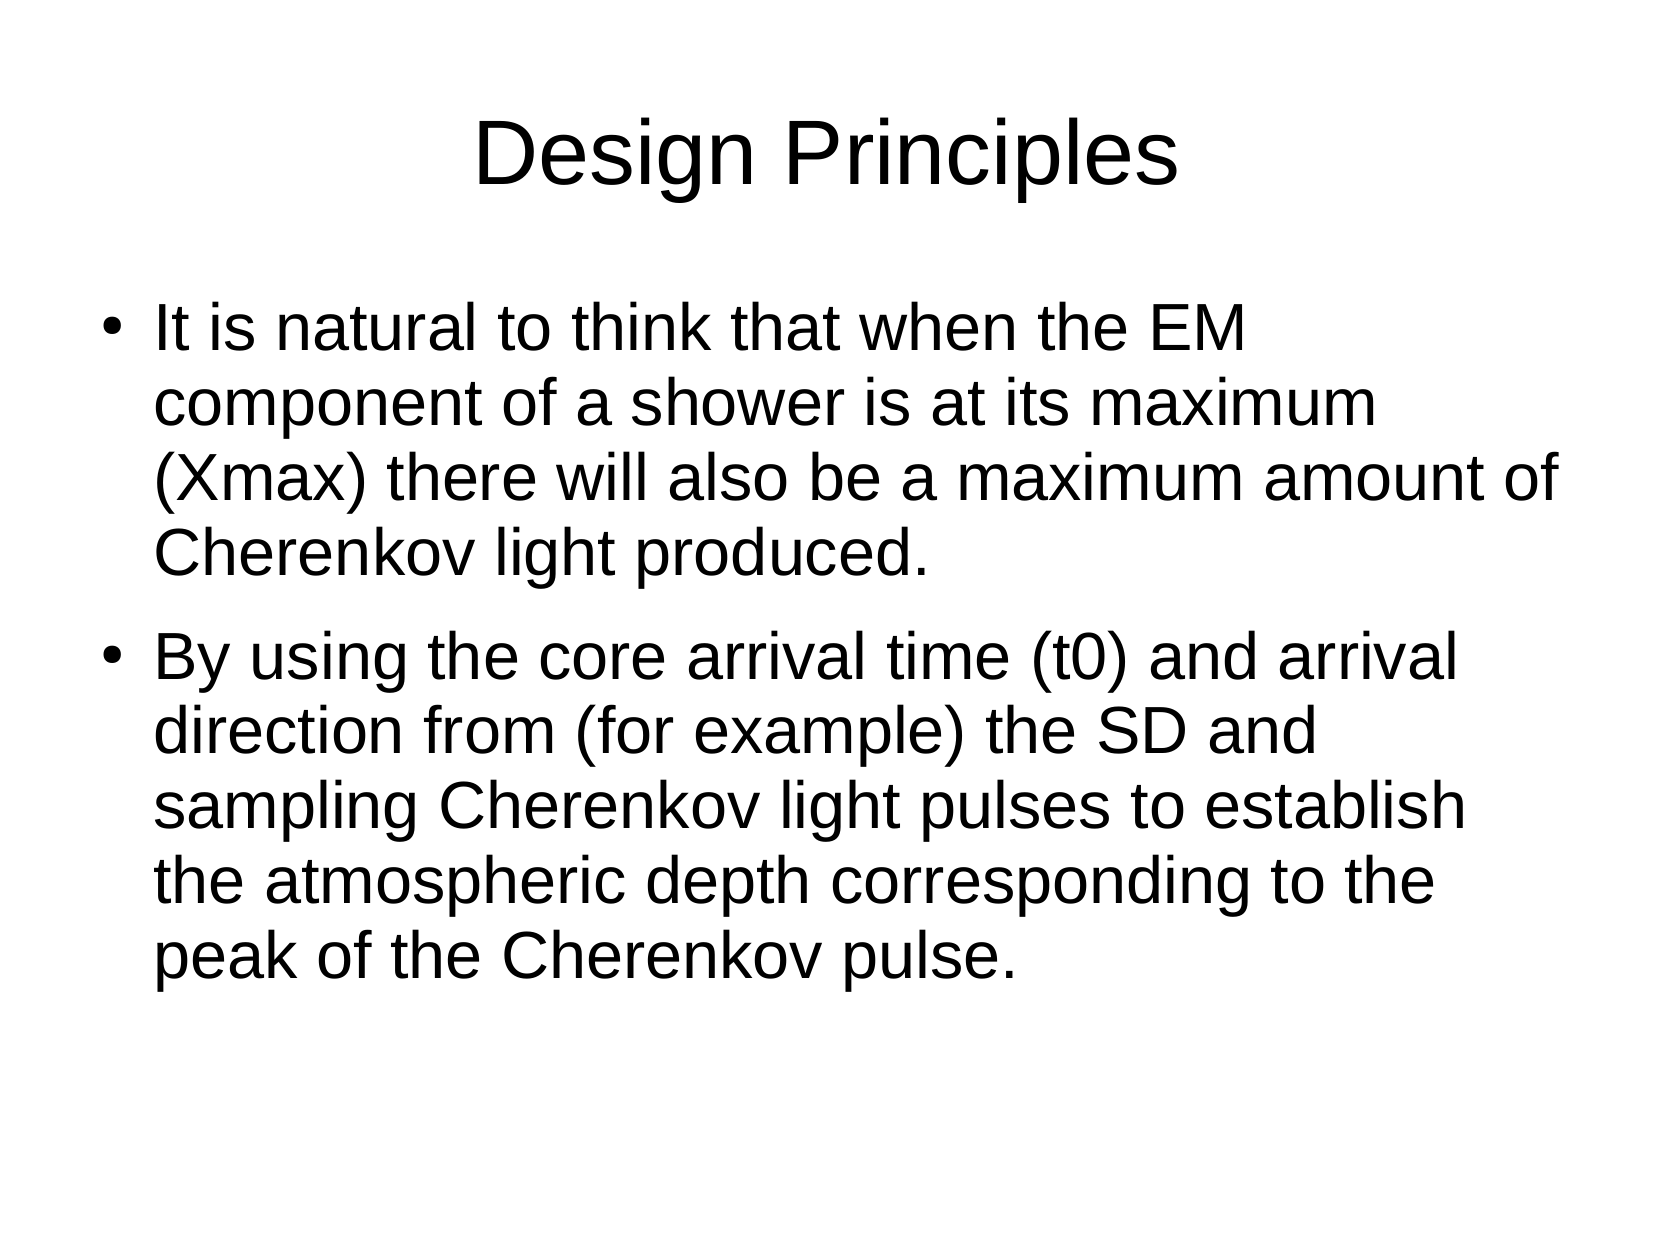

# Design Principles
It is natural to think that when the EM component of a shower is at its maximum (Xmax) there will also be a maximum amount of Cherenkov light produced.
By using the core arrival time (t0) and arrival direction from (for example) the SD and sampling Cherenkov light pulses to establish the atmospheric depth corresponding to the peak of the Cherenkov pulse.